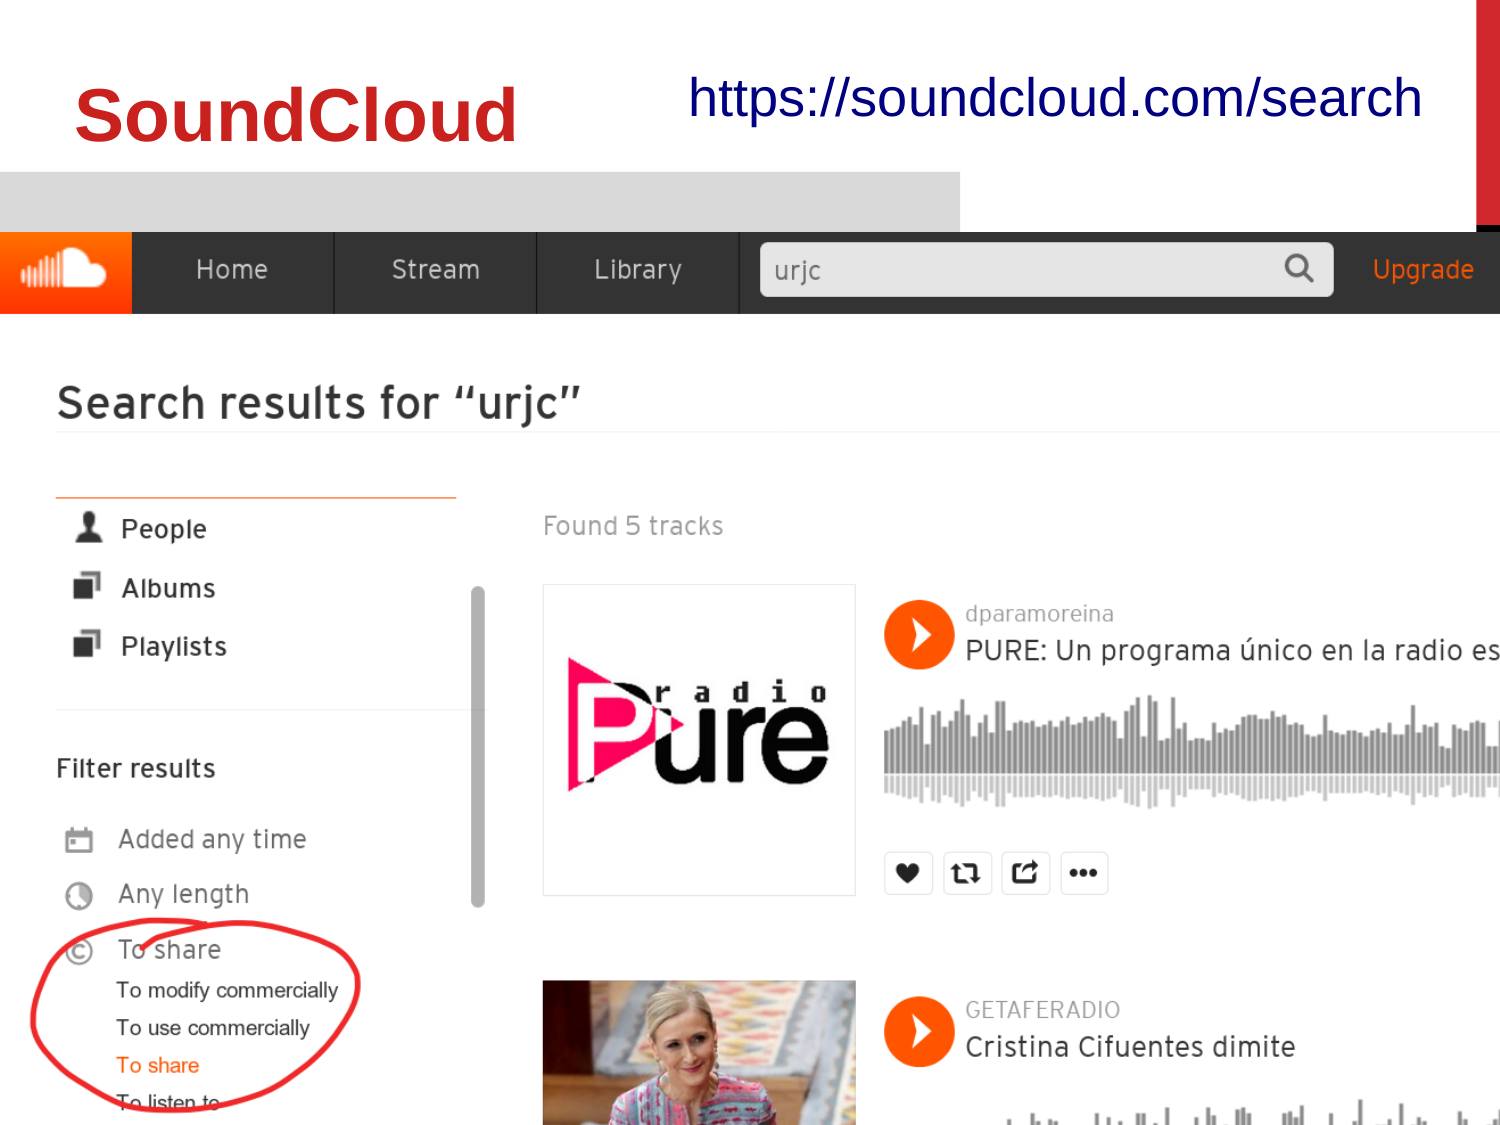

#
https://soundcloud.com/search
SoundCloud
Oficina de Conocimiento y Cultura Libres
https://urjc.es/ofilibre